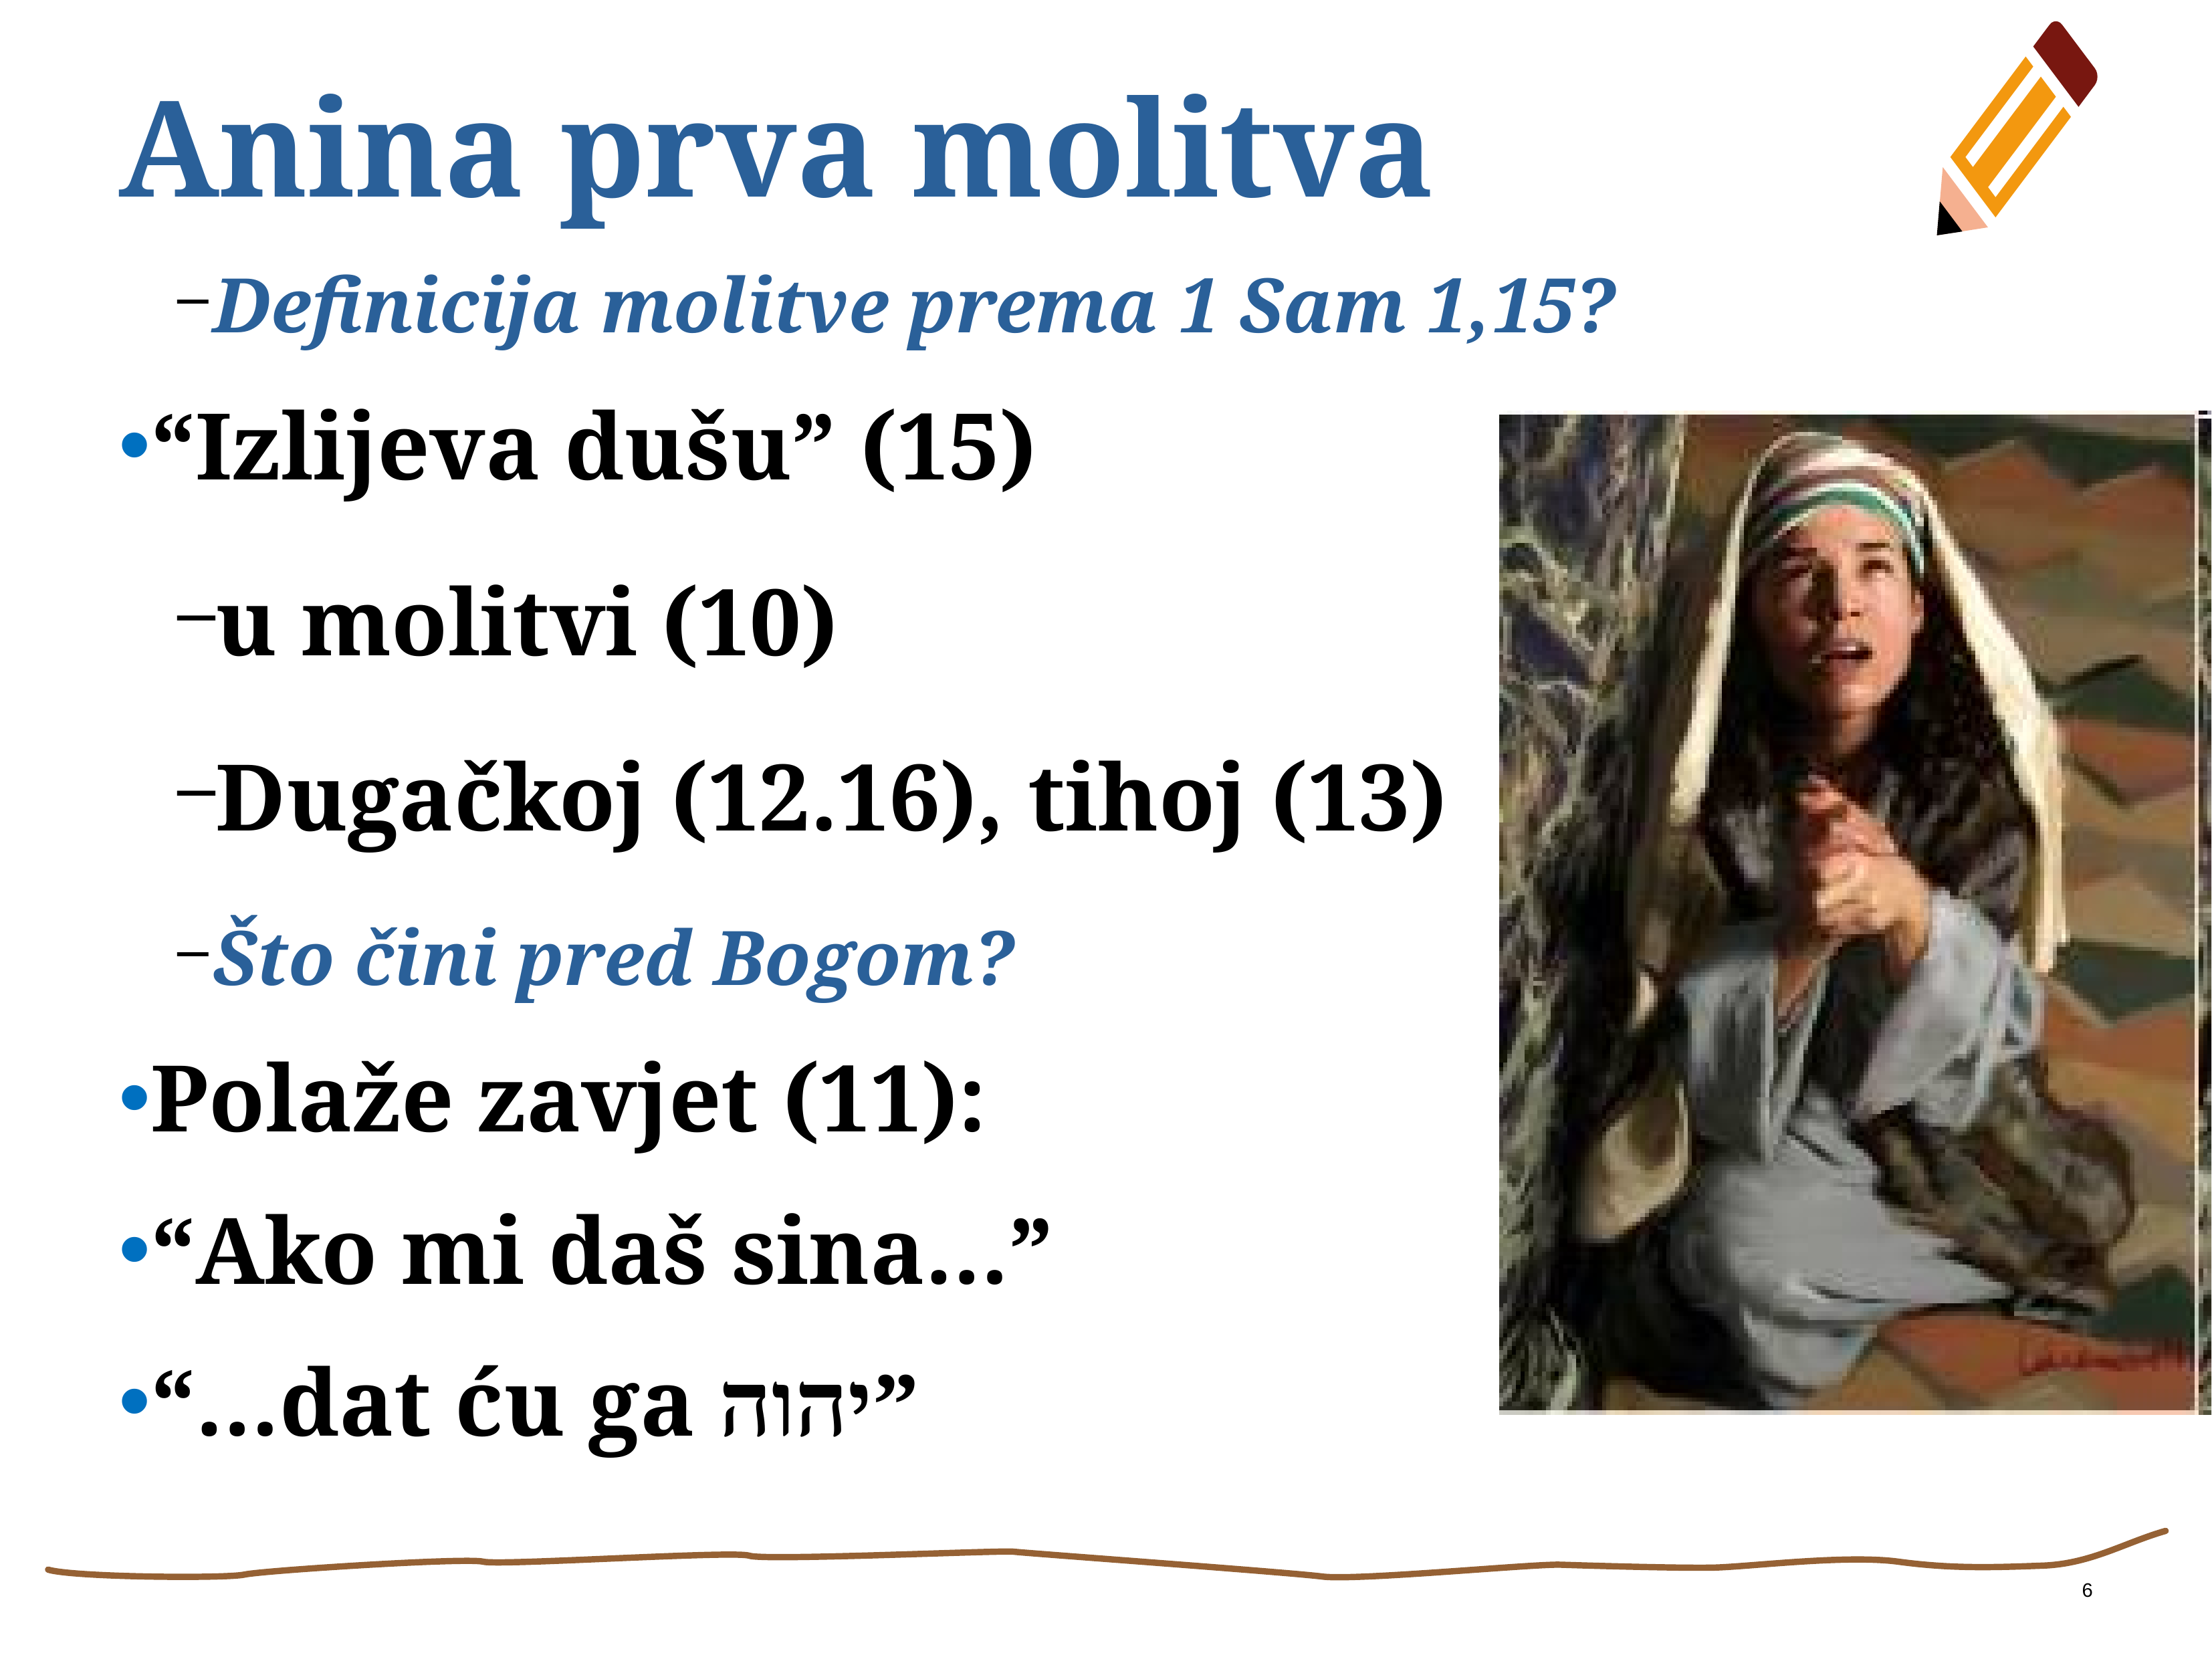

# Anina prva molitva
Definicija molitve prema 1 Sam 1,15?
“Izlijeva dušu” (15)
u molitvi (10)
Dugačkoj (12.16), tihoj (13)
Što čini pred Bogom?
Polaže zavjet (11):
“Ako mi daš sina…”
“…dat ću ga יהוה”
6